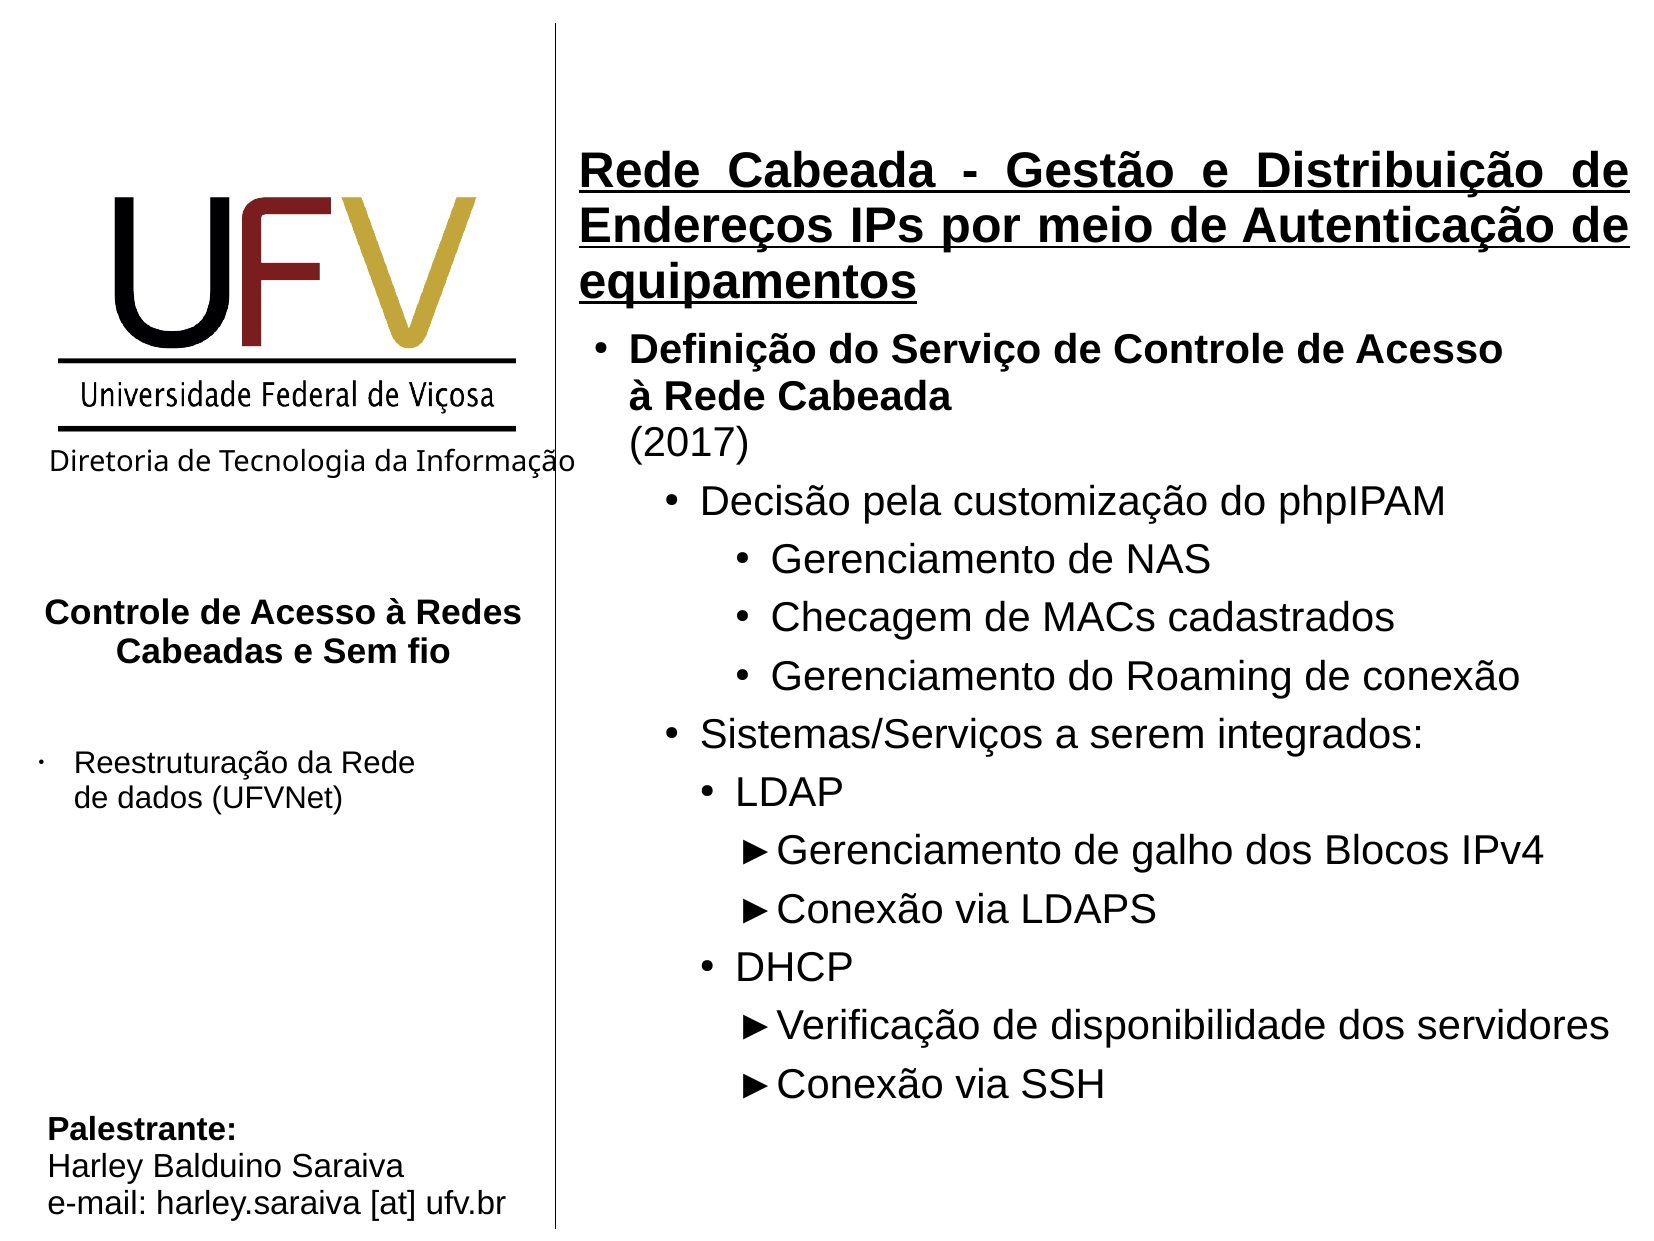

Rede Cabeada - Gestão e Distribuição de Endereços IPs por meio de Autenticação de equipamentos
Definição do Serviço de Controle de Acesso
à Rede Cabeada
(2017)
Decisão pela customização do phpIPAM
Gerenciamento de NAS
Checagem de MACs cadastrados
Gerenciamento do Roaming de conexão
Sistemas/Serviços a serem integrados:
LDAP
►Gerenciamento de galho dos Blocos IPv4
►Conexão via LDAPS
DHCP
►Verificação de disponibilidade dos servidores
►Conexão via SSH
Diretoria de Tecnologia da Informação
# Controle de Acesso à Redes Cabeadas e Sem fio
Reestruturação da Rede
de dados (UFVNet)
Palestrante:
Harley Balduino Saraiva
e-mail: harley.saraiva [at] ufv.br